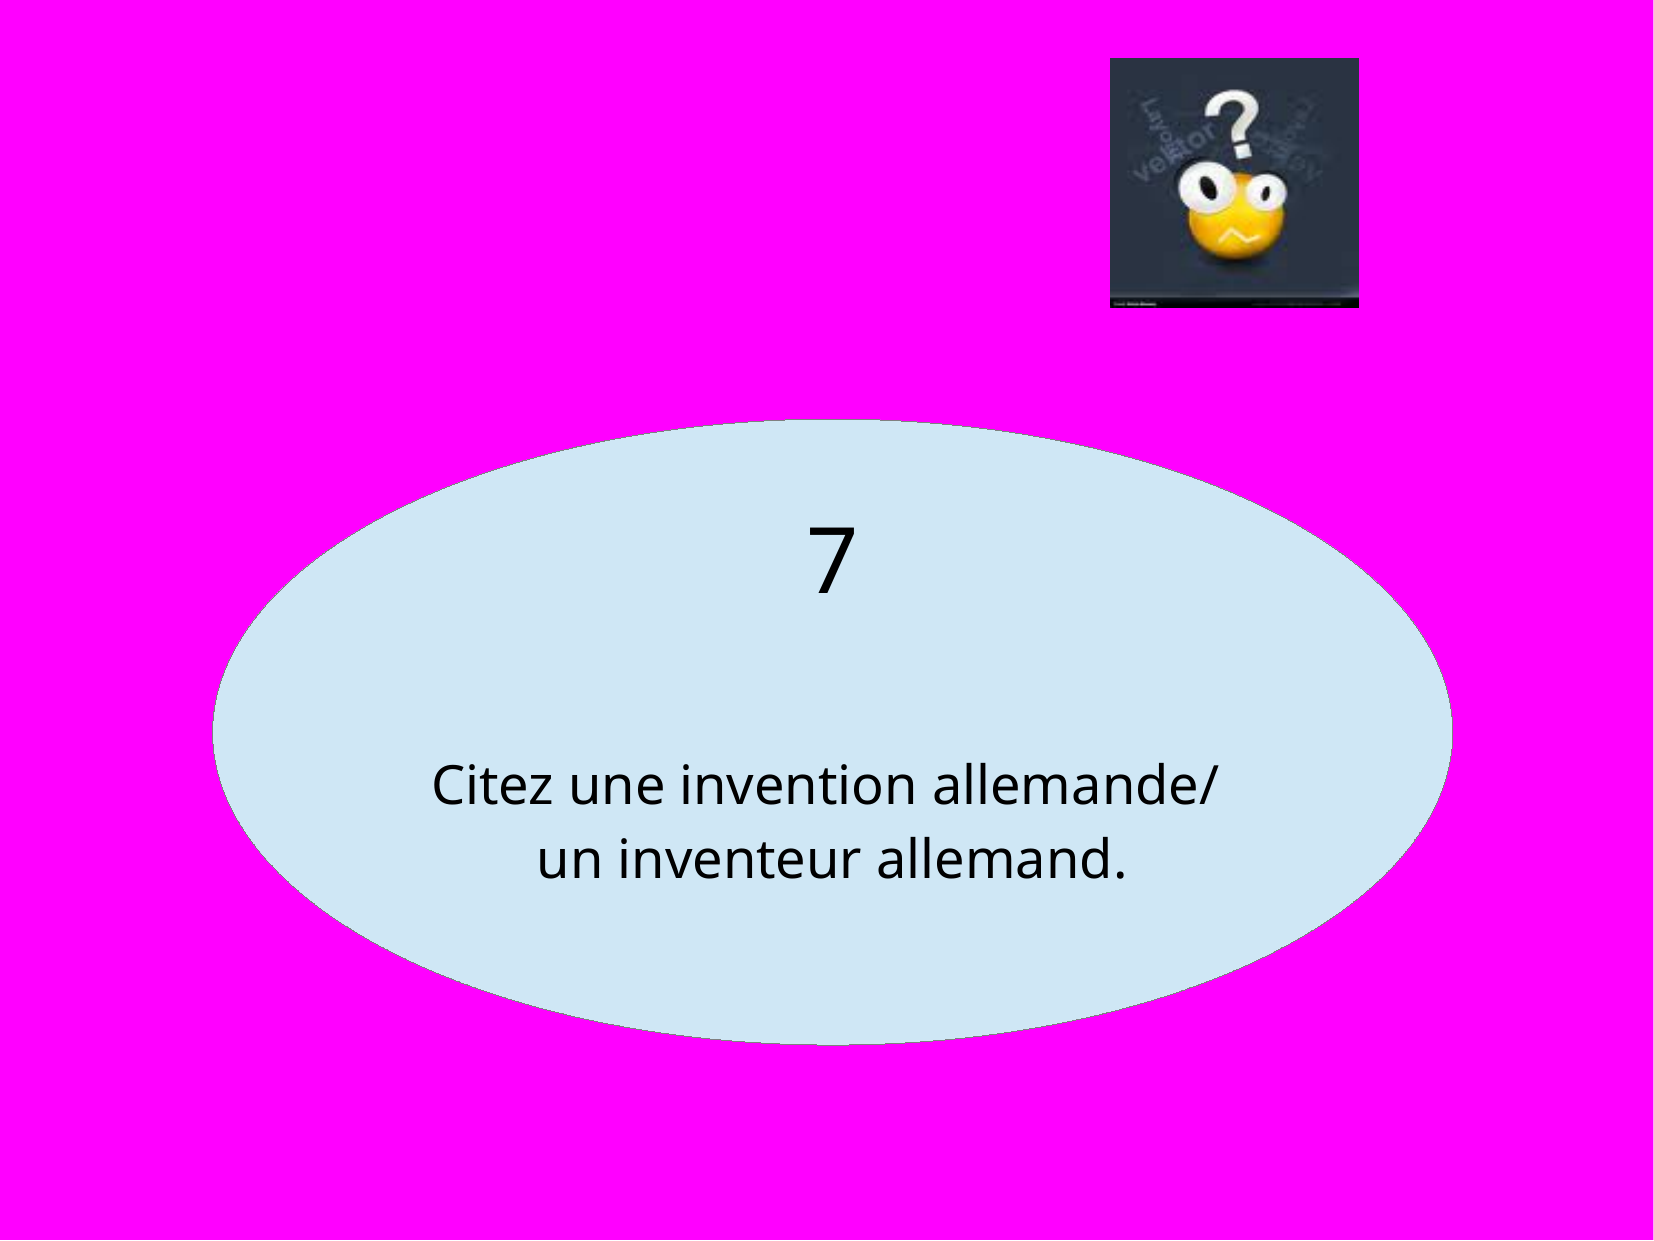

#
7
Citez une invention allemande/
un inventeur allemand.